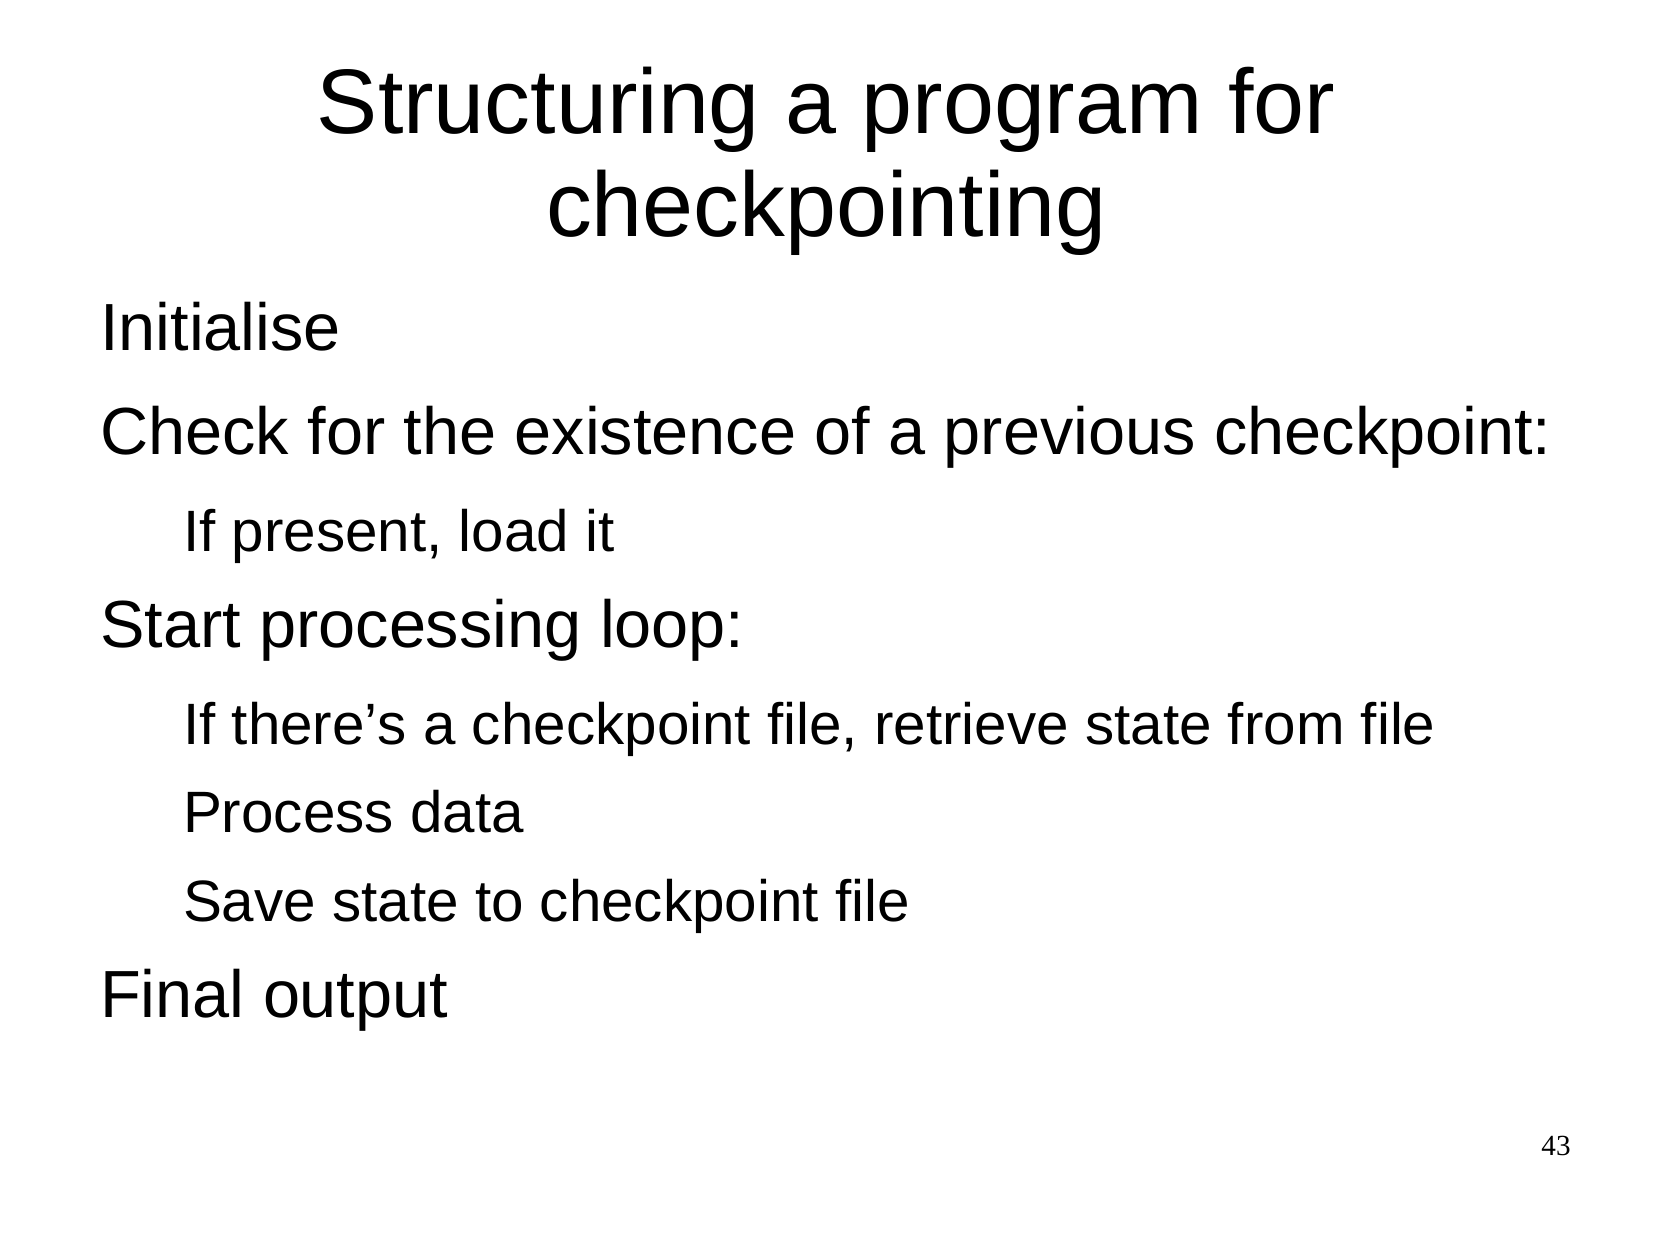

# Structuring a program for checkpointing
Initialise
Check for the existence of a previous checkpoint:
If present, load it
Start processing loop:
If there’s a checkpoint file, retrieve state from file
Process data
Save state to checkpoint file
Final output
43